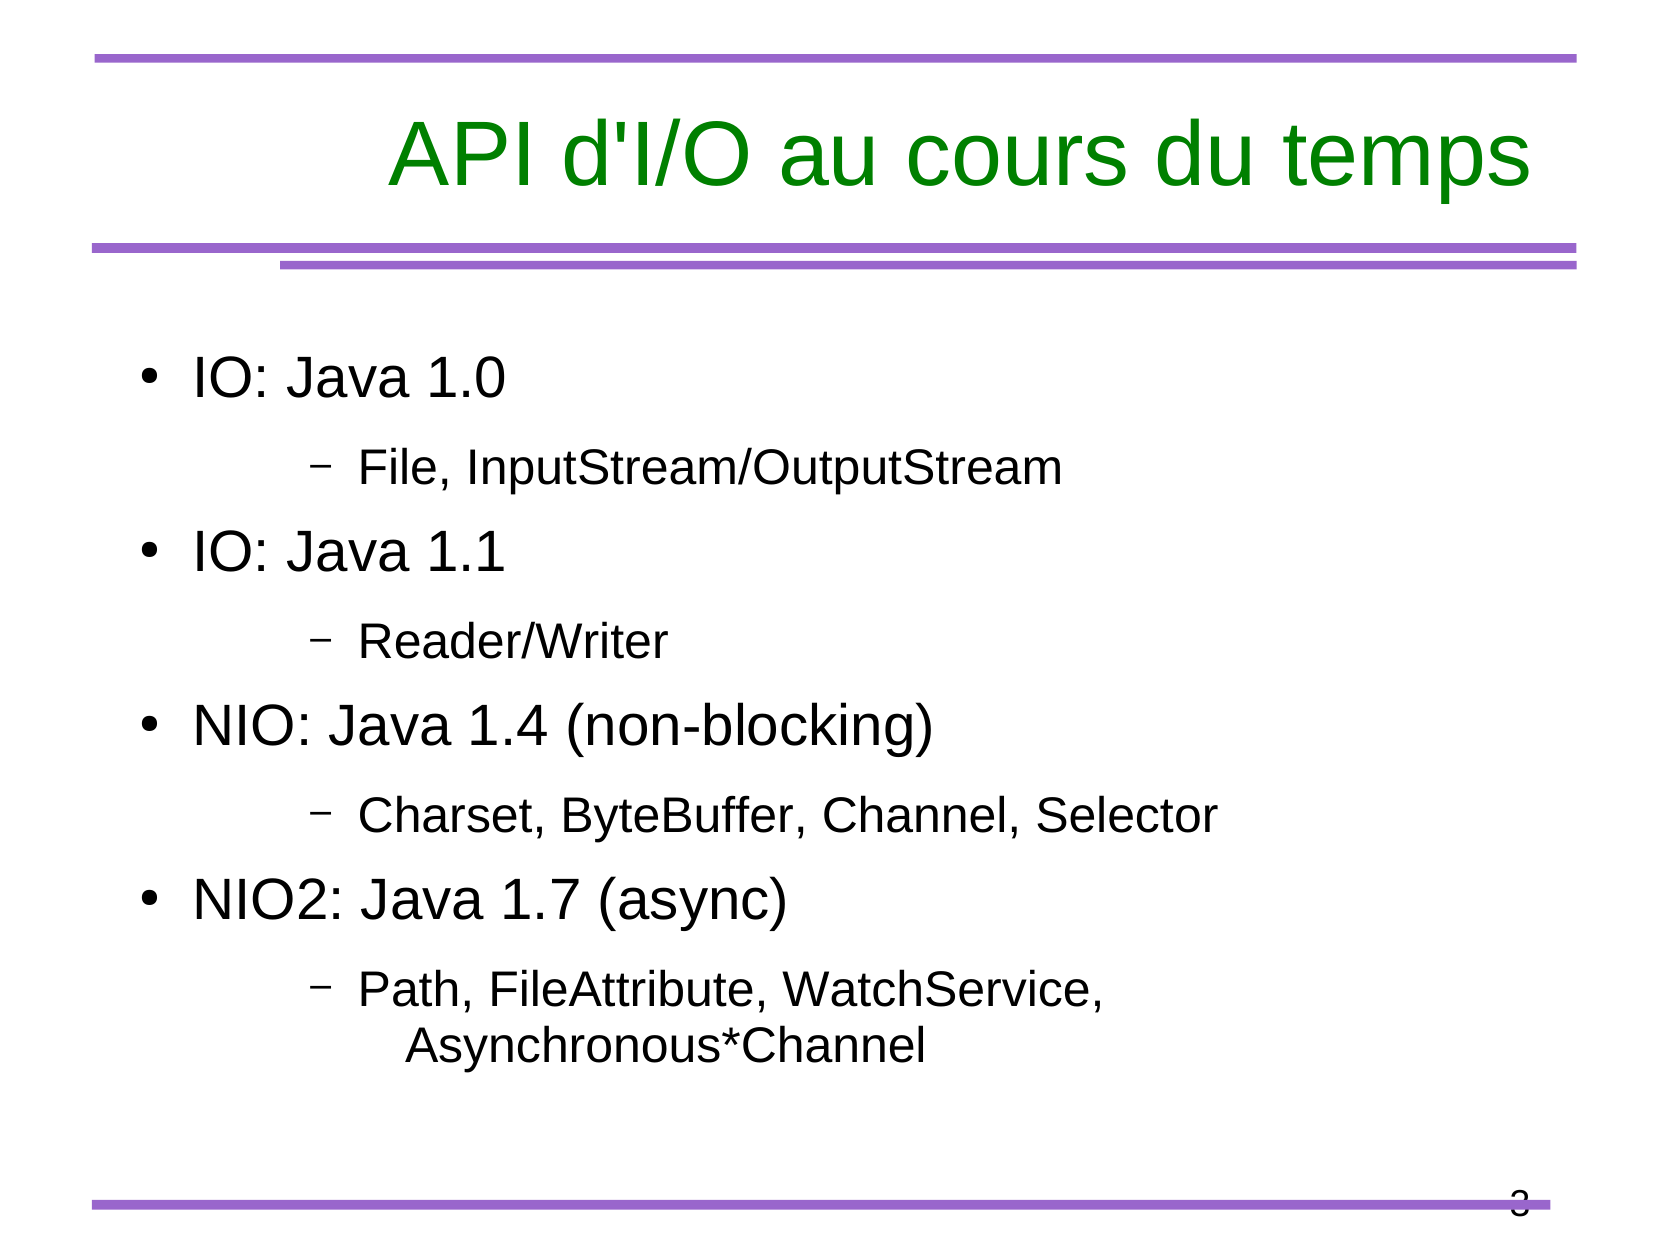

# API d'I/O au cours du temps
IO: Java 1.0
File, InputStream/OutputStream
IO: Java 1.1
Reader/Writer
NIO: Java 1.4 (non-blocking)
Charset, ByteBuffer, Channel, Selector
NIO2: Java 1.7 (async)
Path, FileAttribute, WatchService, Asynchronous*Channel